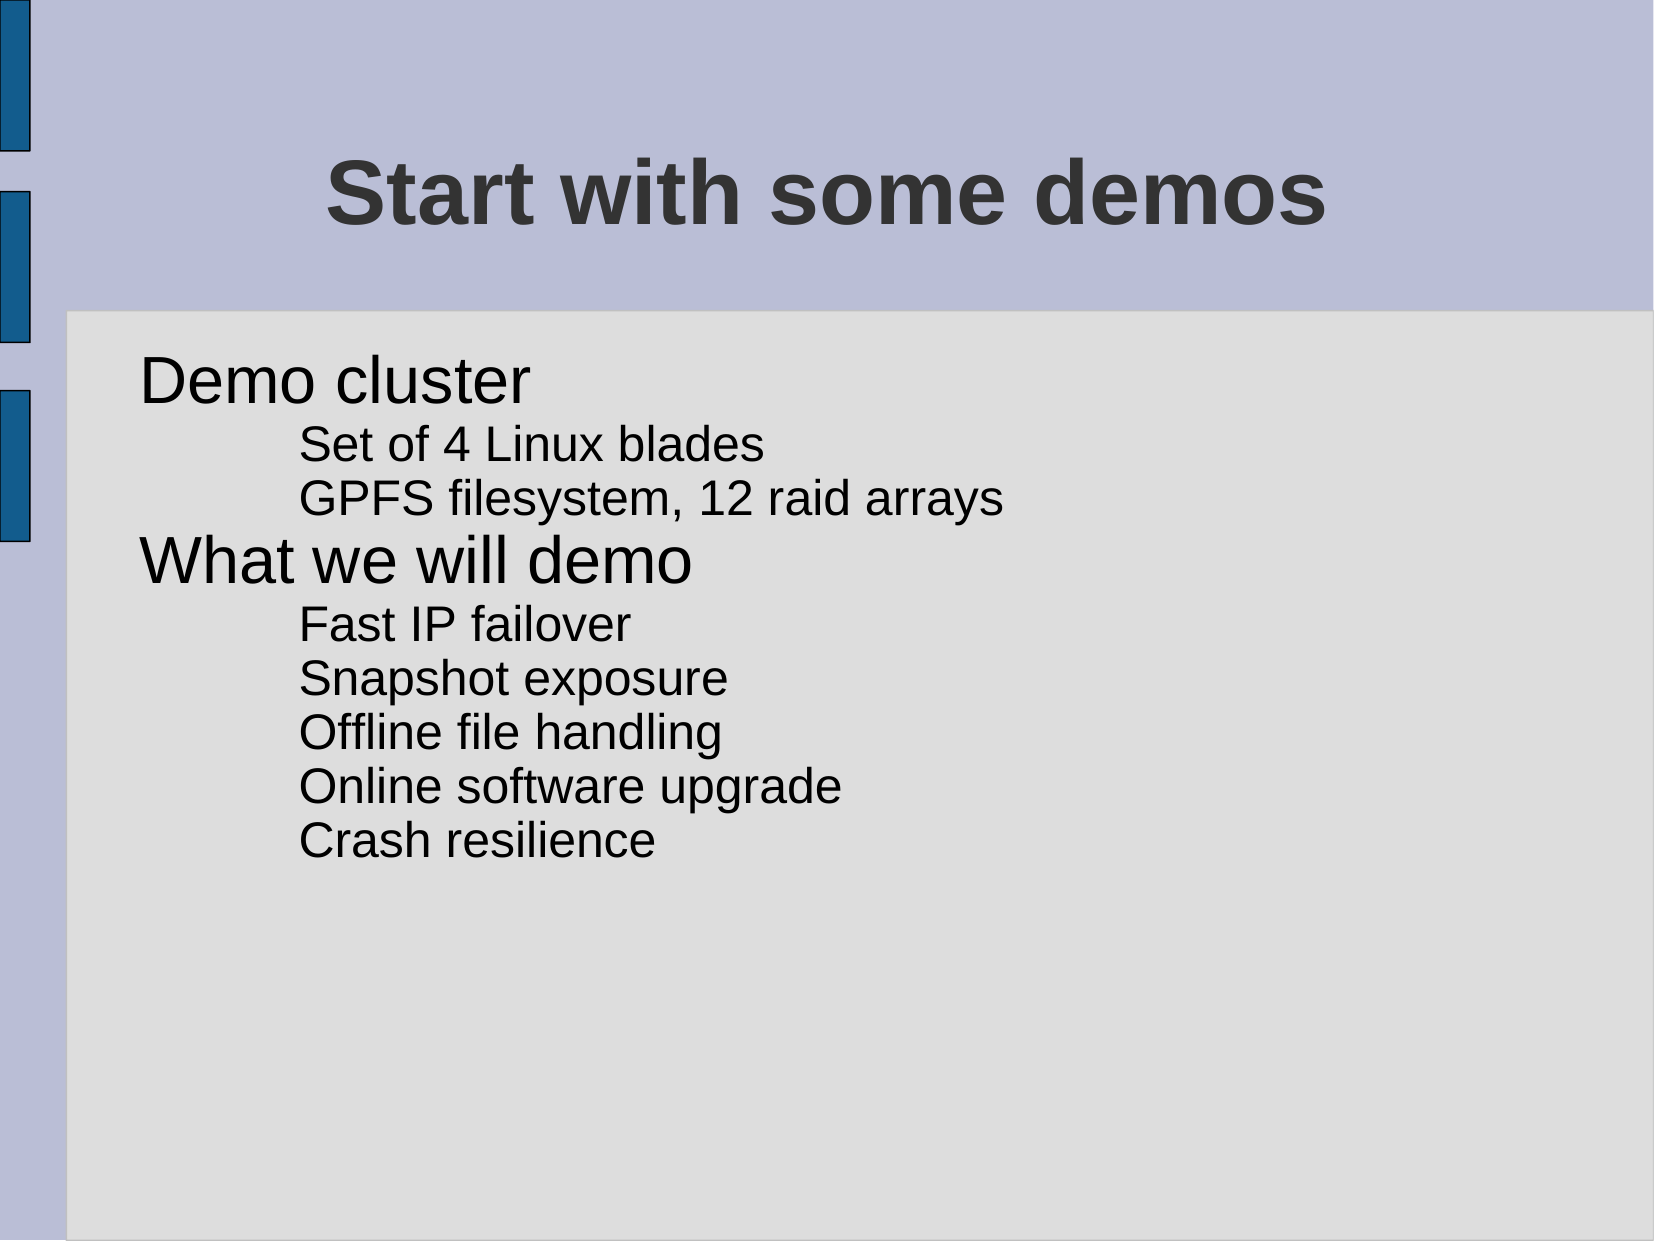

# Start with some demos
Demo cluster
Set of 4 Linux blades
GPFS filesystem, 12 raid arrays
What we will demo
Fast IP failover
Snapshot exposure
Offline file handling
Online software upgrade
Crash resilience